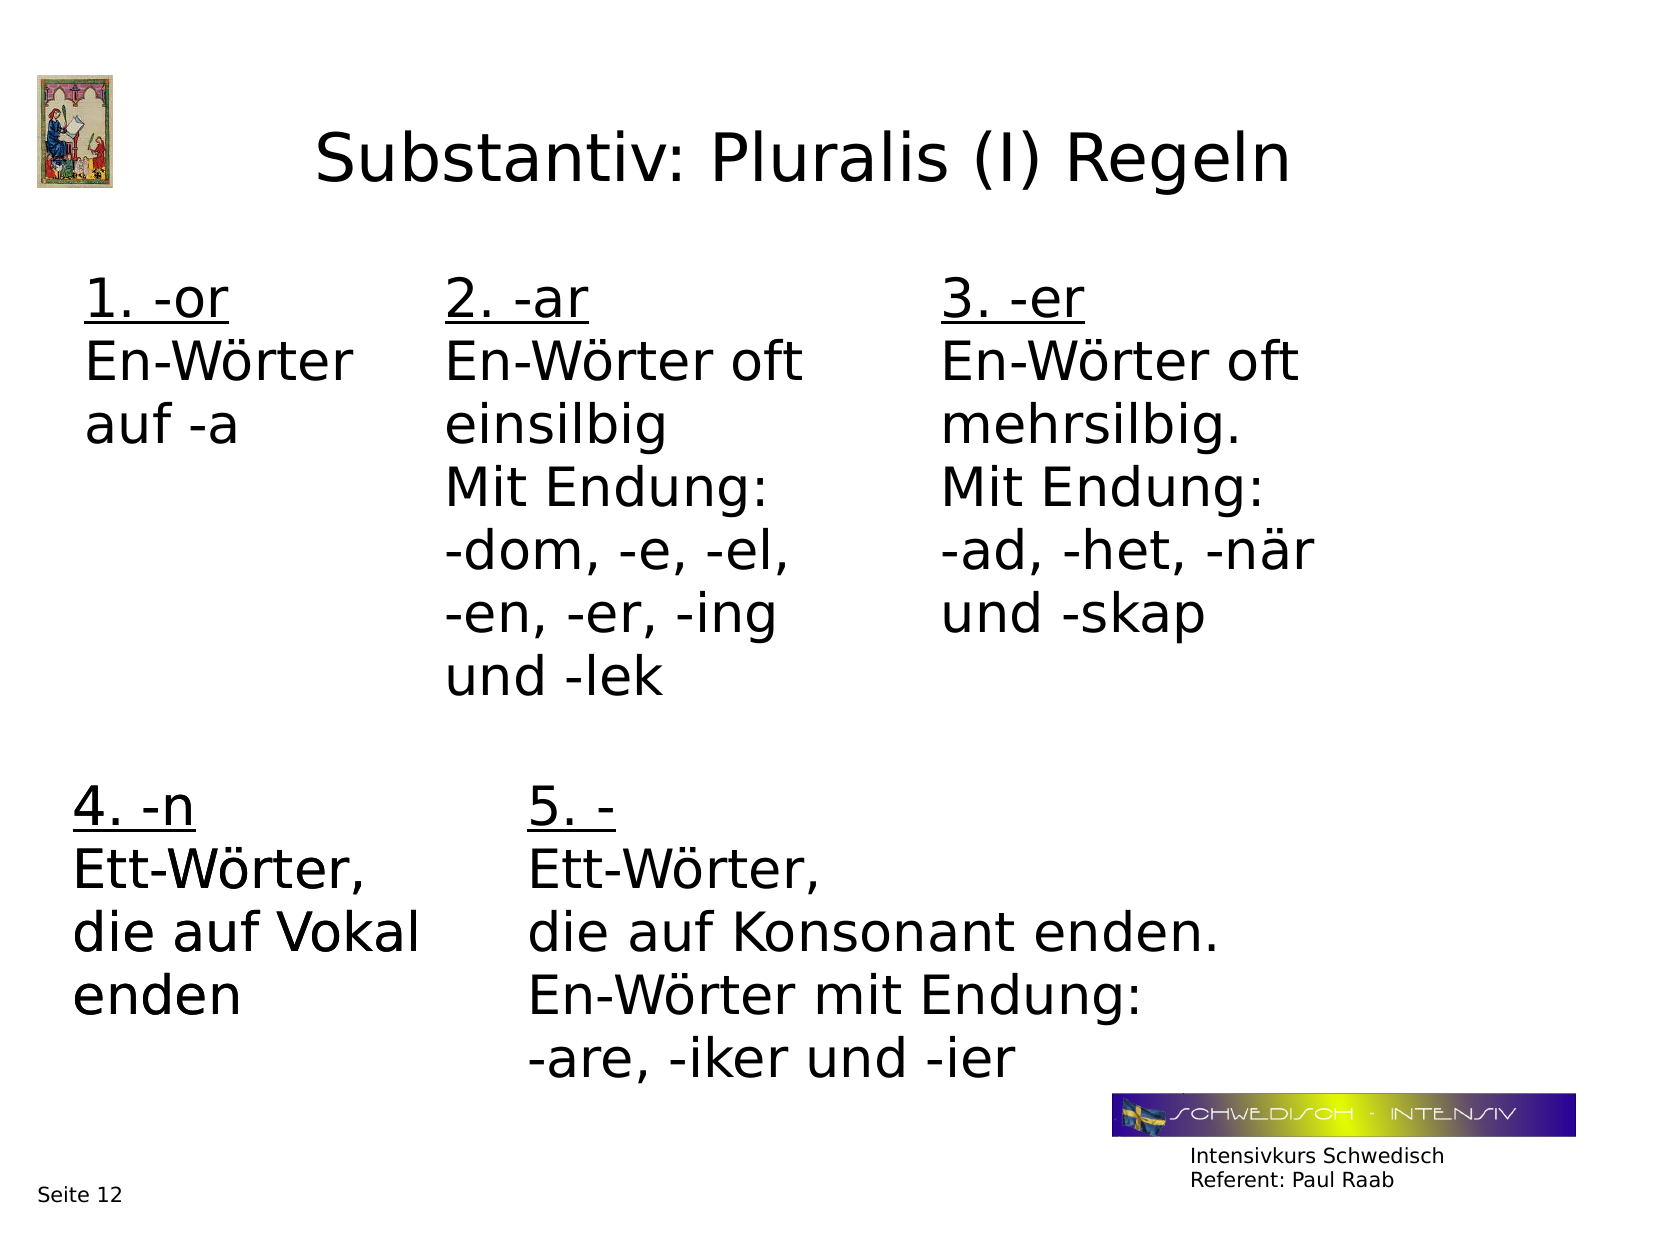

Substantiv: Pluralis (I) Regeln
1. -or
En-Wörter auf -a
2. -ar
En-Wörter oft einsilbig
Mit Endung:
-dom, -e, -el,
-en, -er, -ing
und -lek
3. -er
En-Wörter oft mehrsilbig.
Mit Endung:
-ad, -het, -när
und -skap
4. -n
Ett-Wörter,
die auf Vokal enden
4. -n
Ett-Wörter,
die auf Vokal enden
5. -
Ett-Wörter,
die auf Konsonant enden.
En-Wörter mit Endung:
-are, -iker und -ier